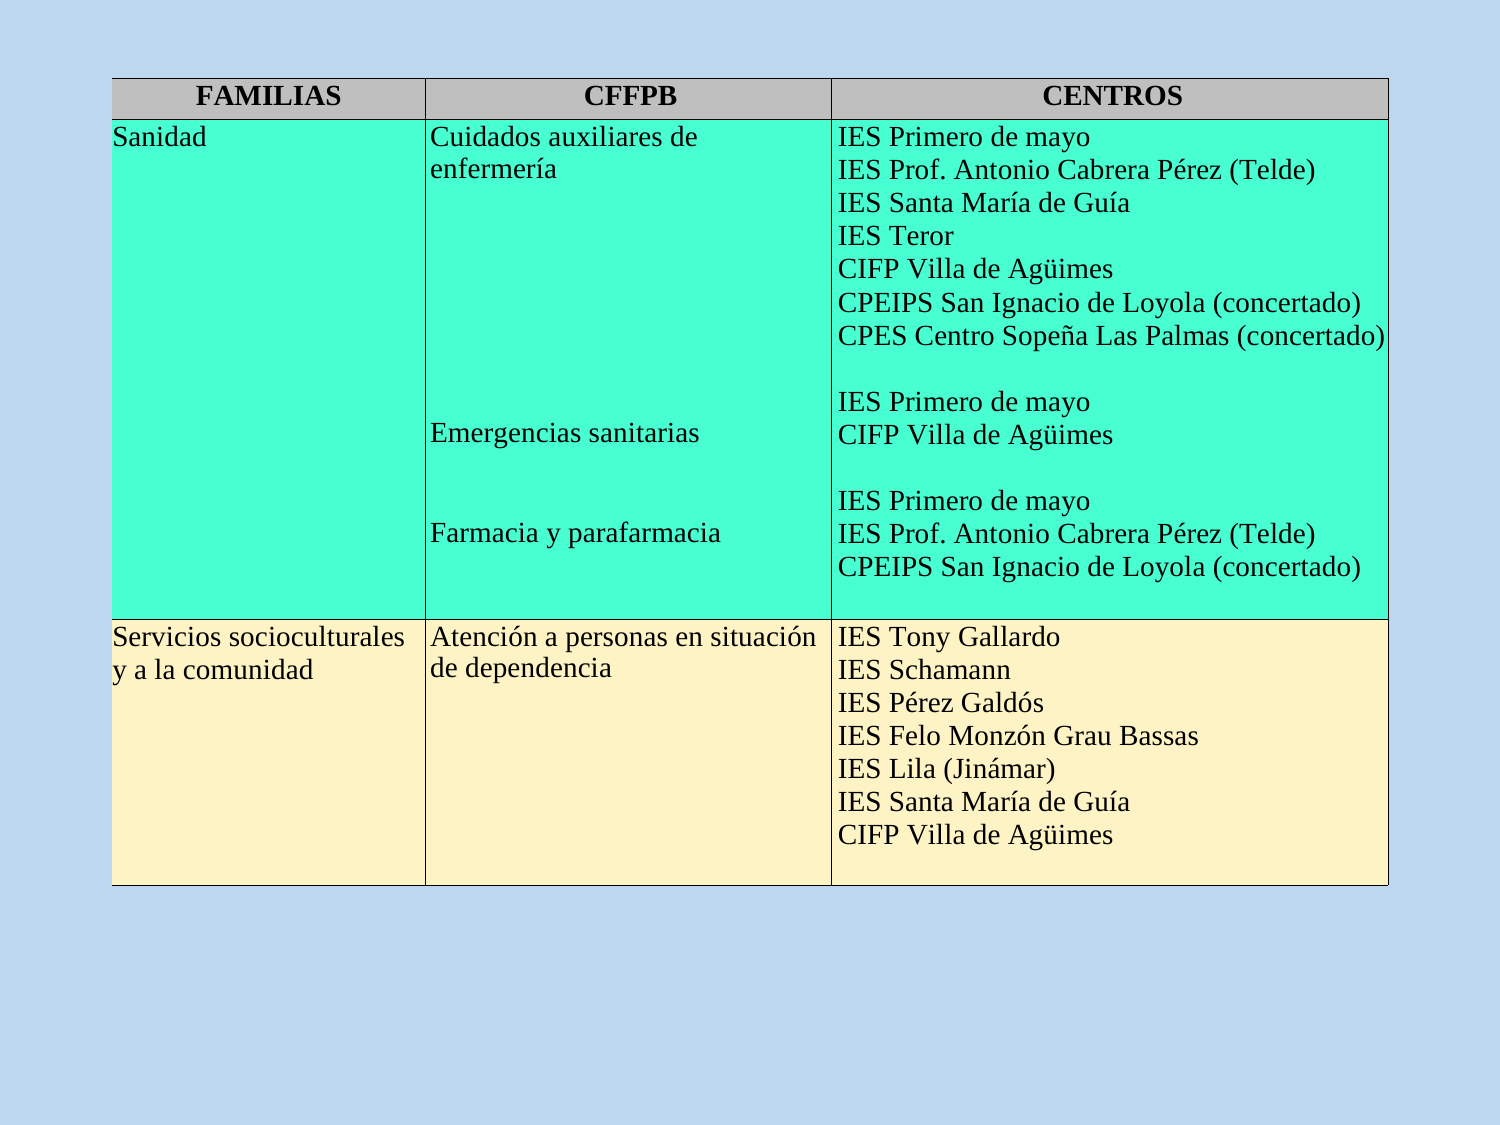

| FAMILIAS | CFFPB | CENTROS |
| --- | --- | --- |
| Sanidad | Cuidados auxiliares de enfermería Emergencias sanitarias Farmacia y parafarmacia | IES Primero de mayo IES Prof. Antonio Cabrera Pérez (Telde) IES Santa María de Guía IES Teror CIFP Villa de Agüimes CPEIPS San Ignacio de Loyola (concertado) CPES Centro Sopeña Las Palmas (concertado) IES Primero de mayo CIFP Villa de Agüimes IES Primero de mayo IES Prof. Antonio Cabrera Pérez (Telde) CPEIPS San Ignacio de Loyola (concertado) |
| Servicios socioculturales y a la comunidad | Atención a personas en situación de dependencia | IES Tony Gallardo IES Schamann IES Pérez Galdós IES Felo Monzón Grau Bassas IES Lila (Jinámar) IES Santa María de Guía CIFP Villa de Agüimes |